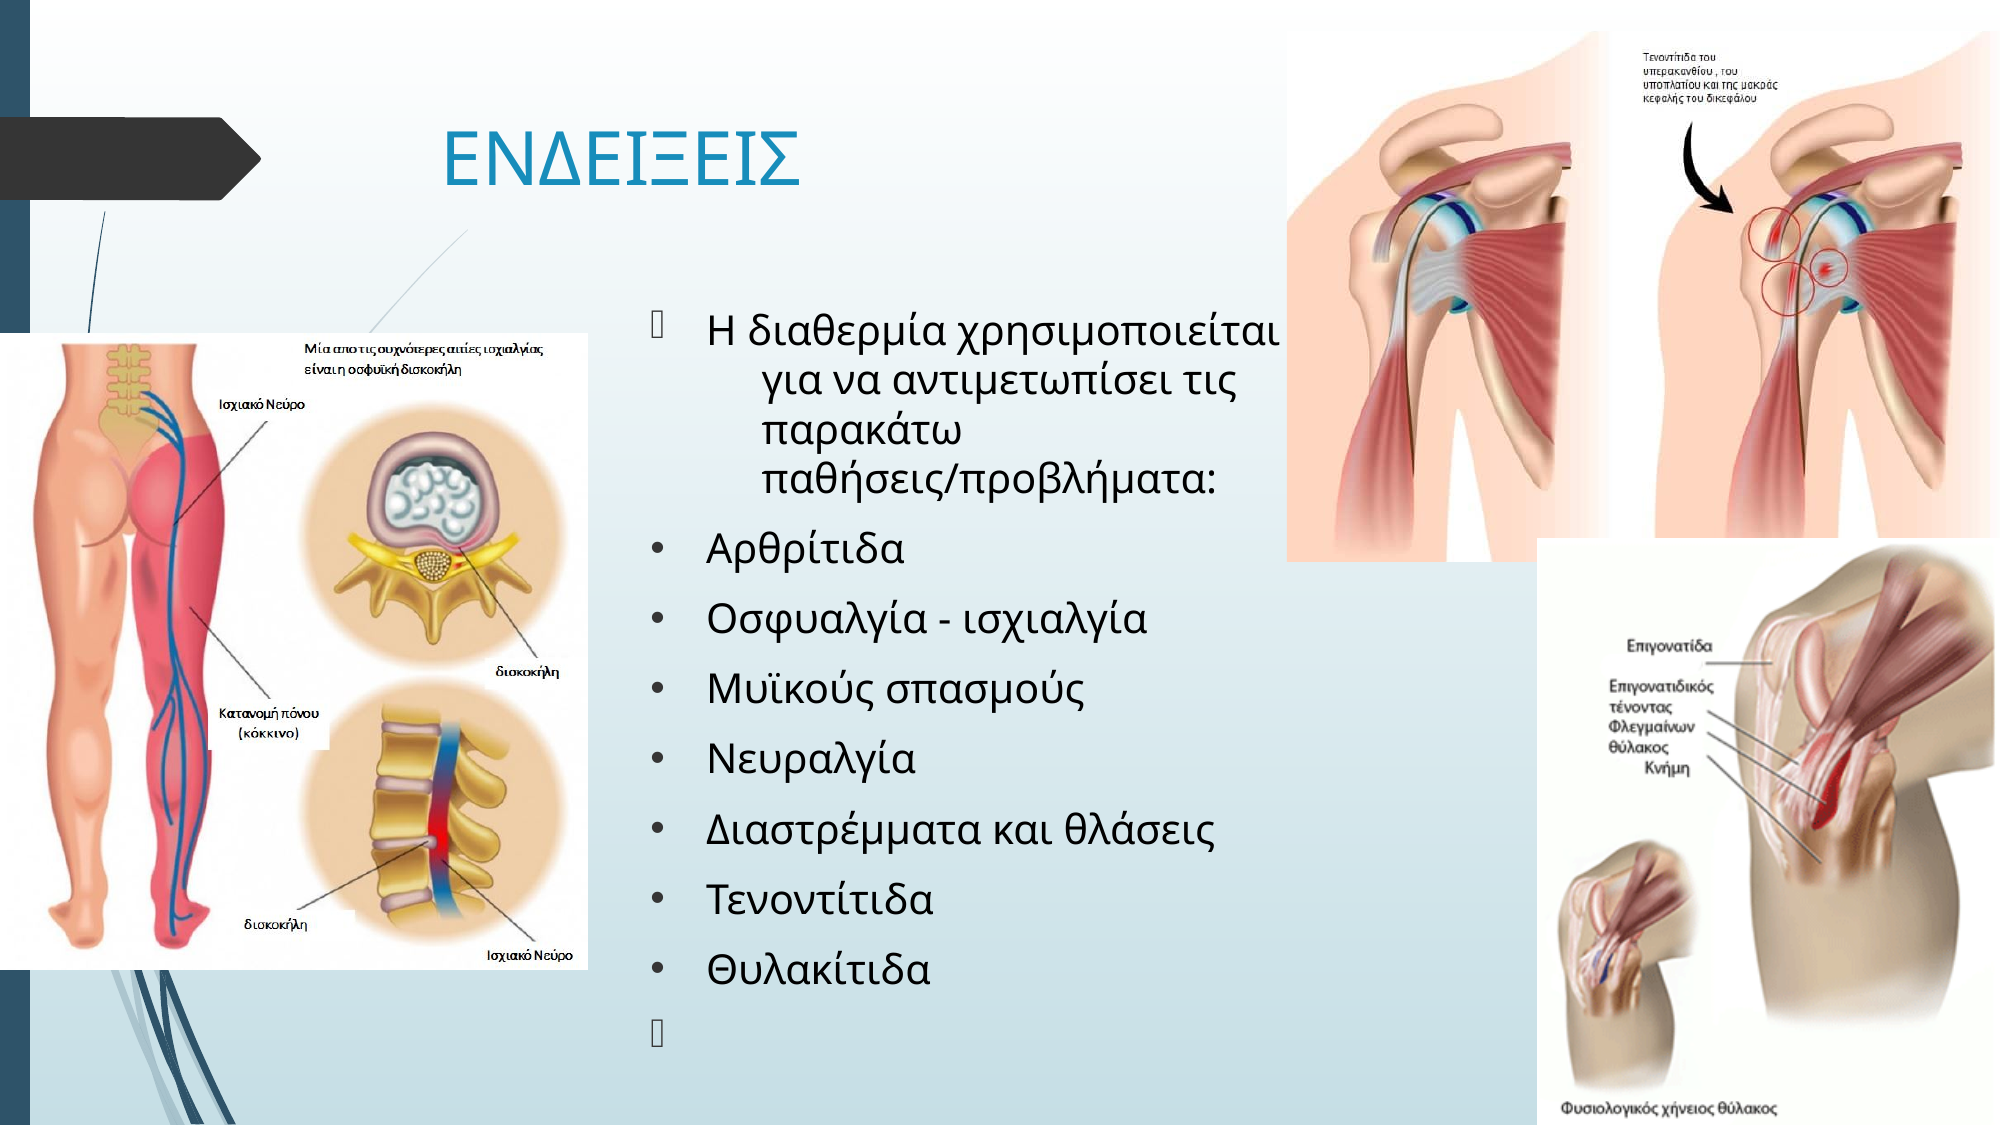

# ΕΝΔΕΙΞΕΙΣ
Η διαθερμία χρησιμοποιείται για να αντιμετωπίσει τις παρακάτω παθήσεις/προβλήματα:
Αρθρίτιδα
Οσφυαλγία - ισχιαλγία
Μυϊκούς σπασμούς
Νευραλγία
Διαστρέμματα και θλάσεις
Τενοντίτιδα
Θυλακίτιδα